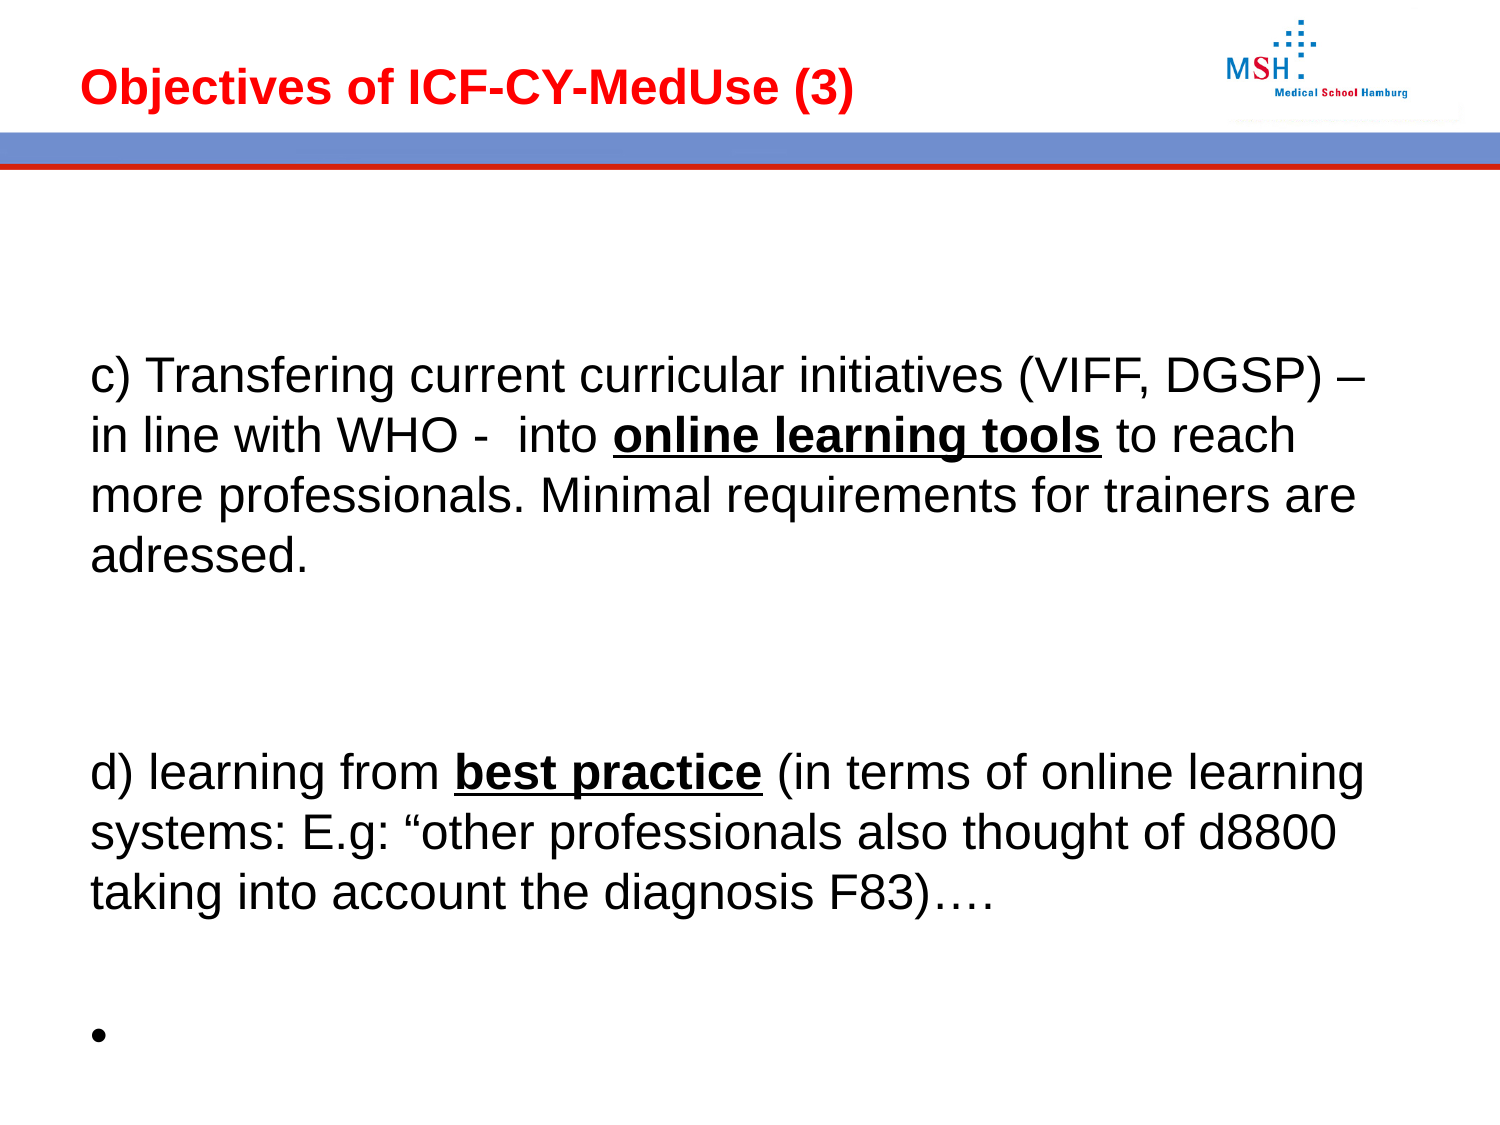

Objectives of ICF-CY-MedUse (3)
# c) Transfering current curricular initiatives (VIFF, DGSP) – in line with WHO - into online learning tools to reach more professionals. Minimal requirements for trainers are adressed.
d) learning from best practice (in terms of online learning systems: E.g: “other professionals also thought of d8800 taking into account the diagnosis F83)….